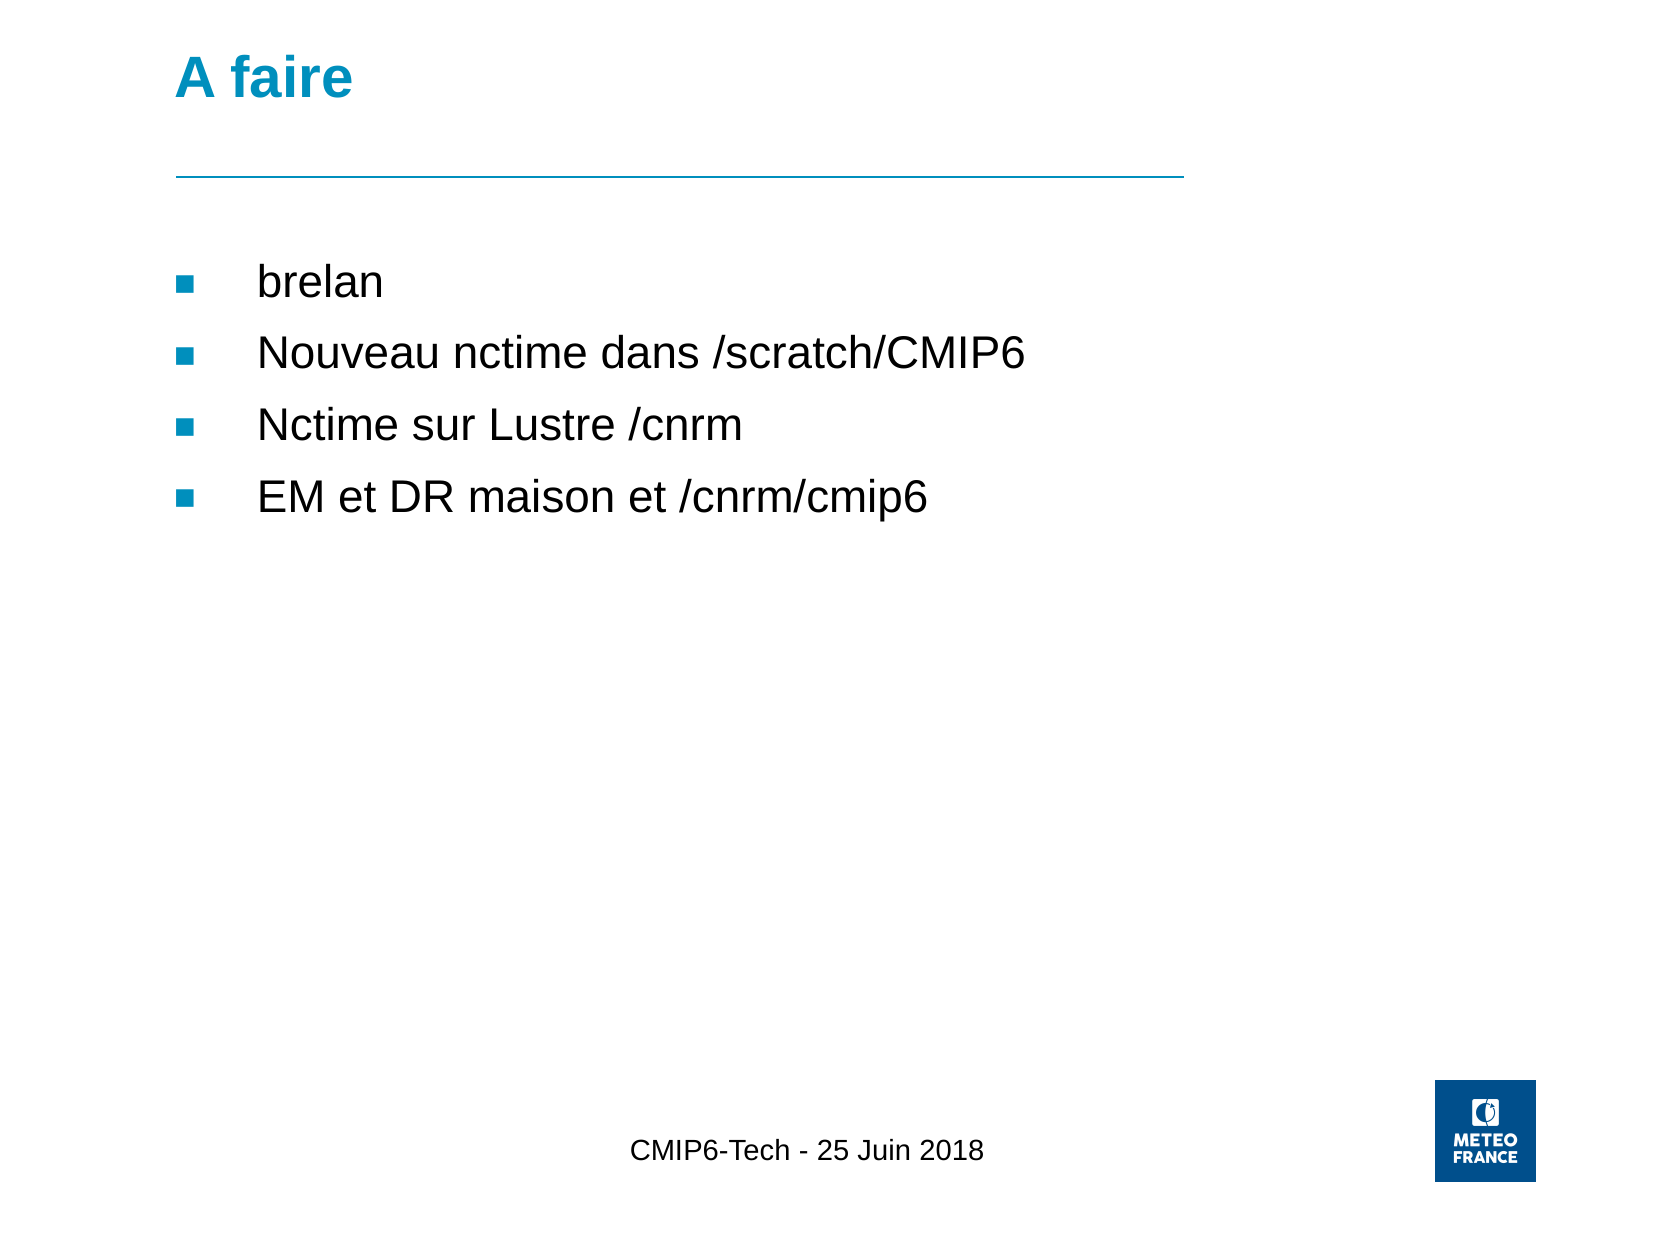

# A faire
brelan
Nouveau nctime dans /scratch/CMIP6
Nctime sur Lustre /cnrm
EM et DR maison et /cnrm/cmip6
CMIP6-Tech - 25 Juin 2018